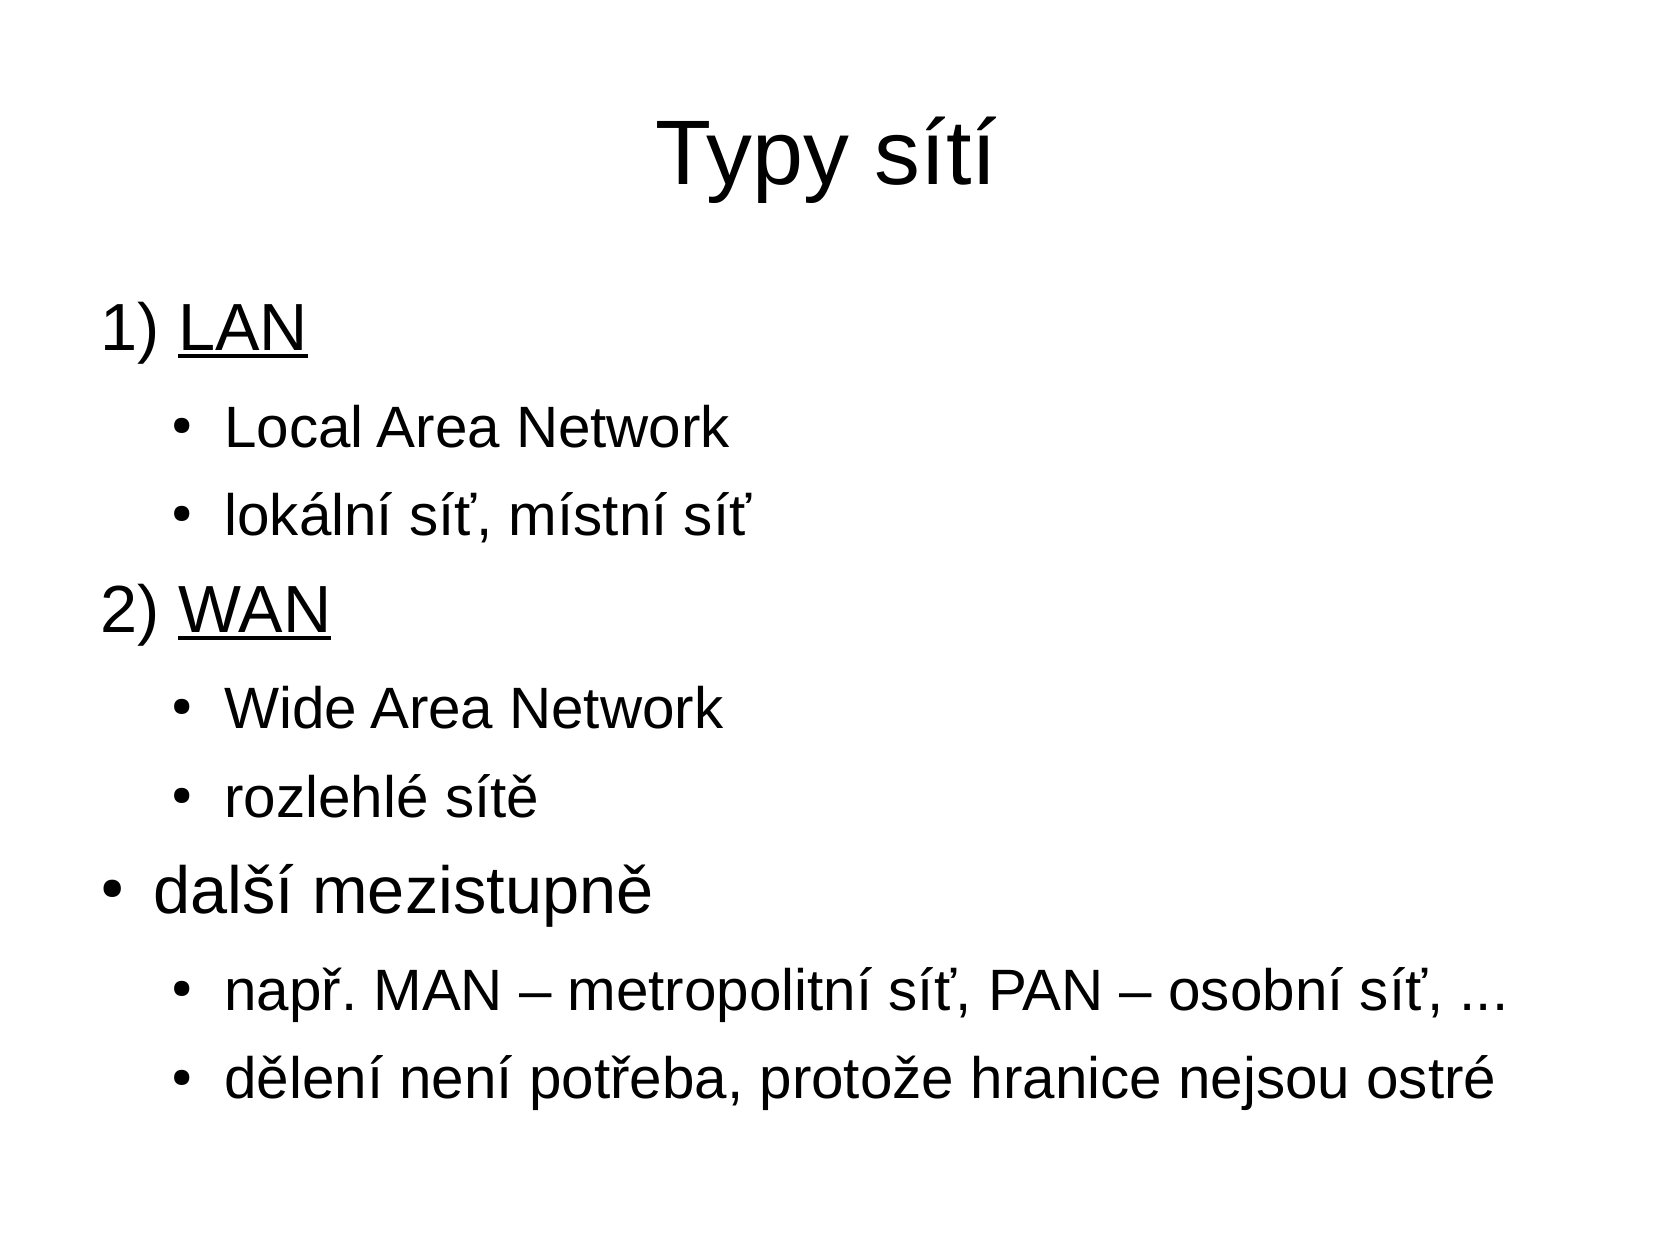

# Typy sítí
 LAN
Local Area Network
lokální síť, místní síť
 WAN
Wide Area Network
rozlehlé sítě
další mezistupně
např. MAN – metropolitní síť, PAN – osobní síť, ...
dělení není potřeba, protože hranice nejsou ostré